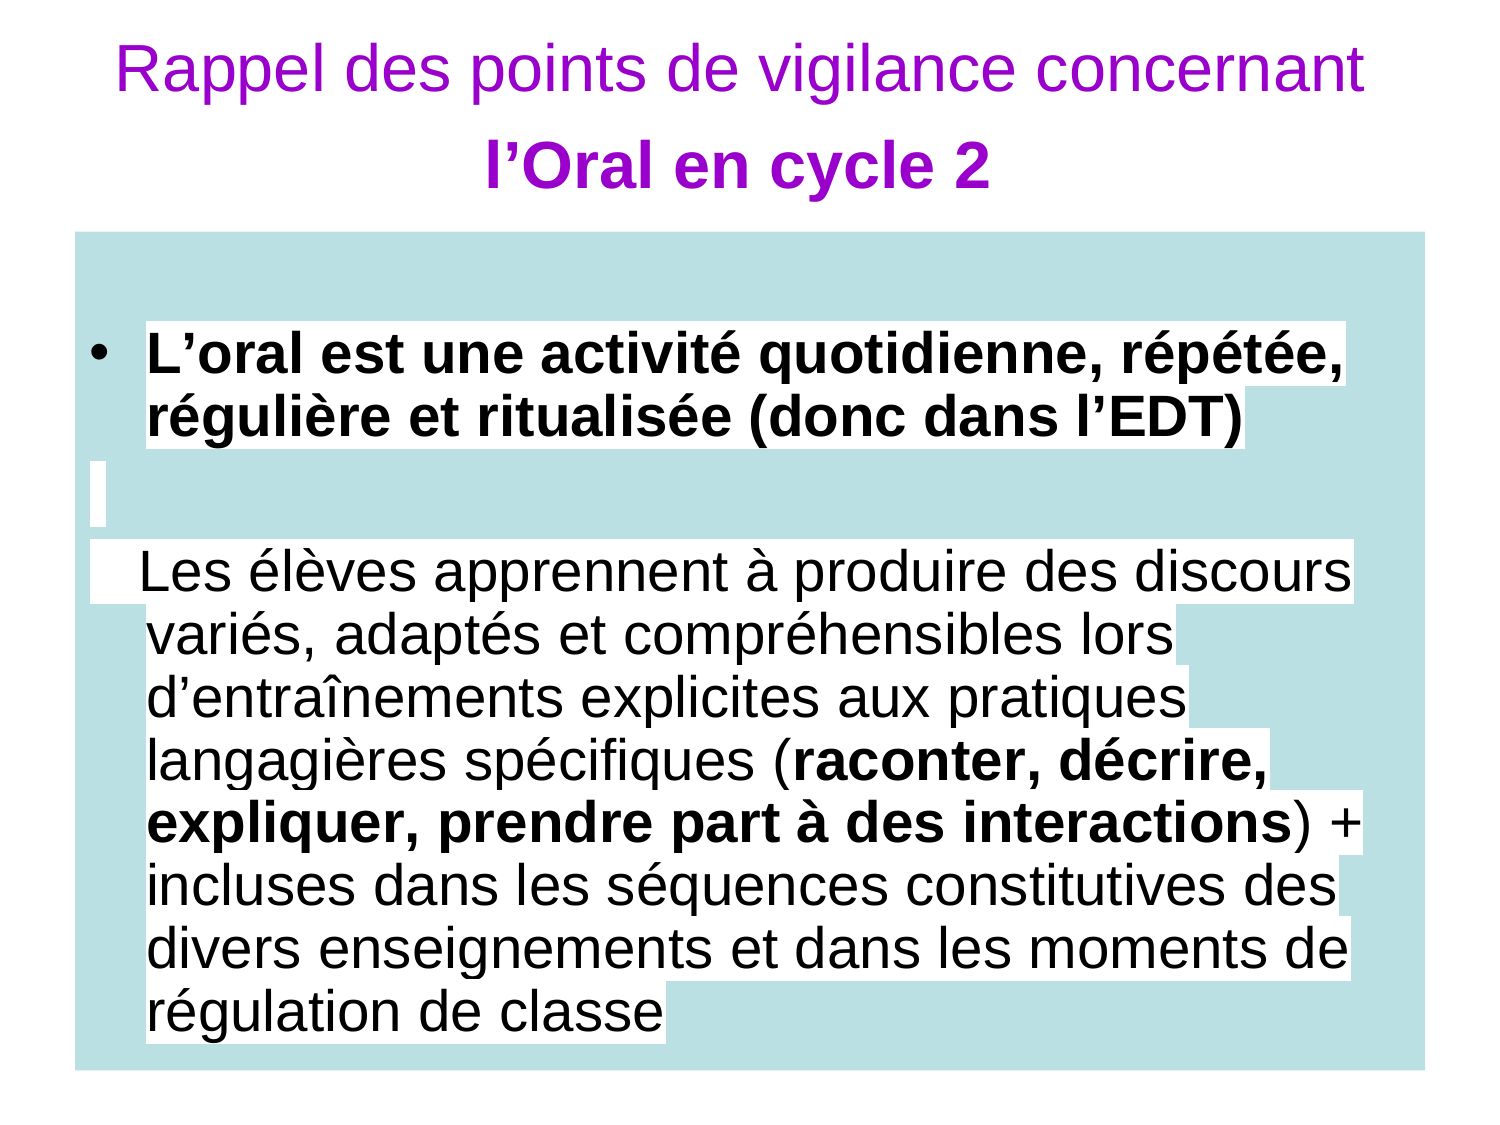

# Rappel des points de vigilance concernant l’Oral en cycle 2
L’oral est une activité quotidienne, répétée, régulière et ritualisée (donc dans l’EDT)
 Les élèves apprennent à produire des discours variés, adaptés et compréhensibles lors d’entraînements explicites aux pratiques langagières spécifiques (raconter, décrire, expliquer, prendre part à des interactions) + incluses dans les séquences constitutives des divers enseignements et dans les moments de régulation de classe